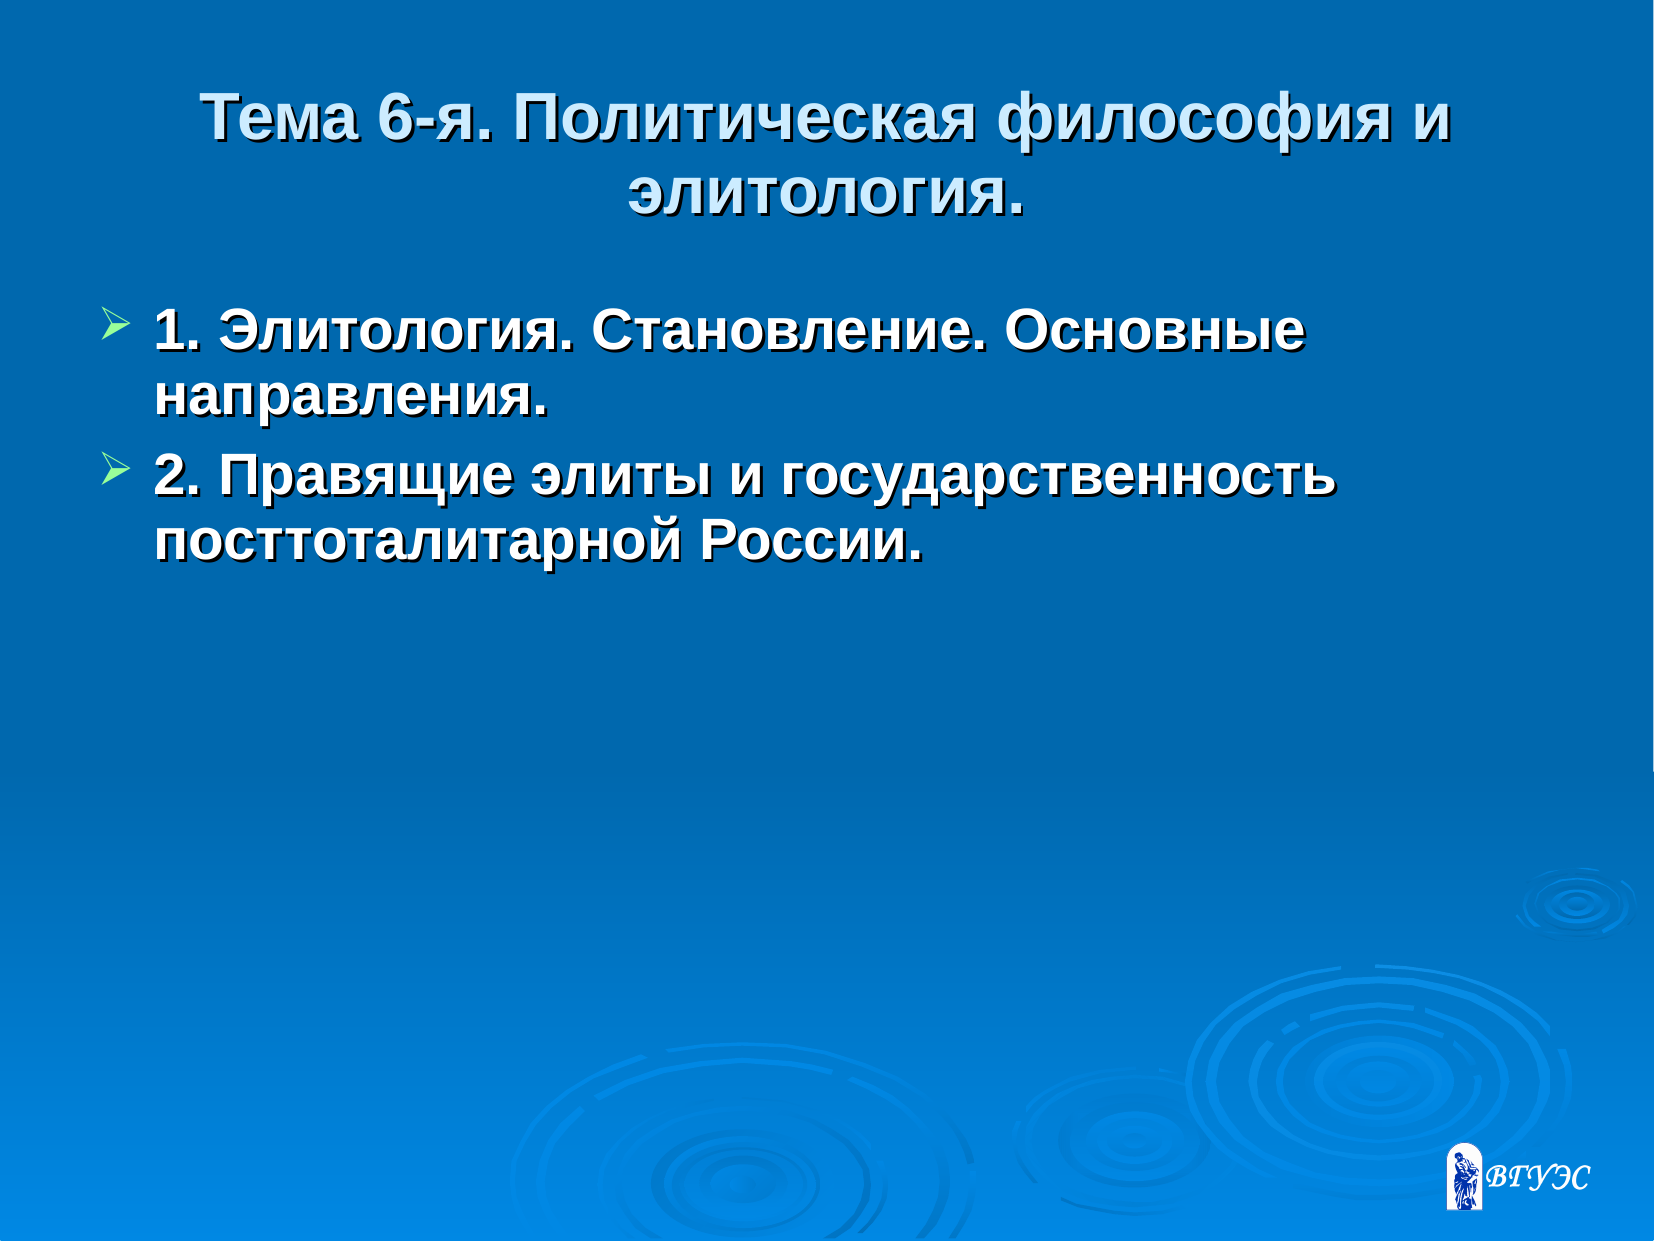

# Тема 6-я. Политическая философия и элитология.
1. Элитология. Становление. Основные направления.
2. Правящие элиты и государственность посттоталитарной России.